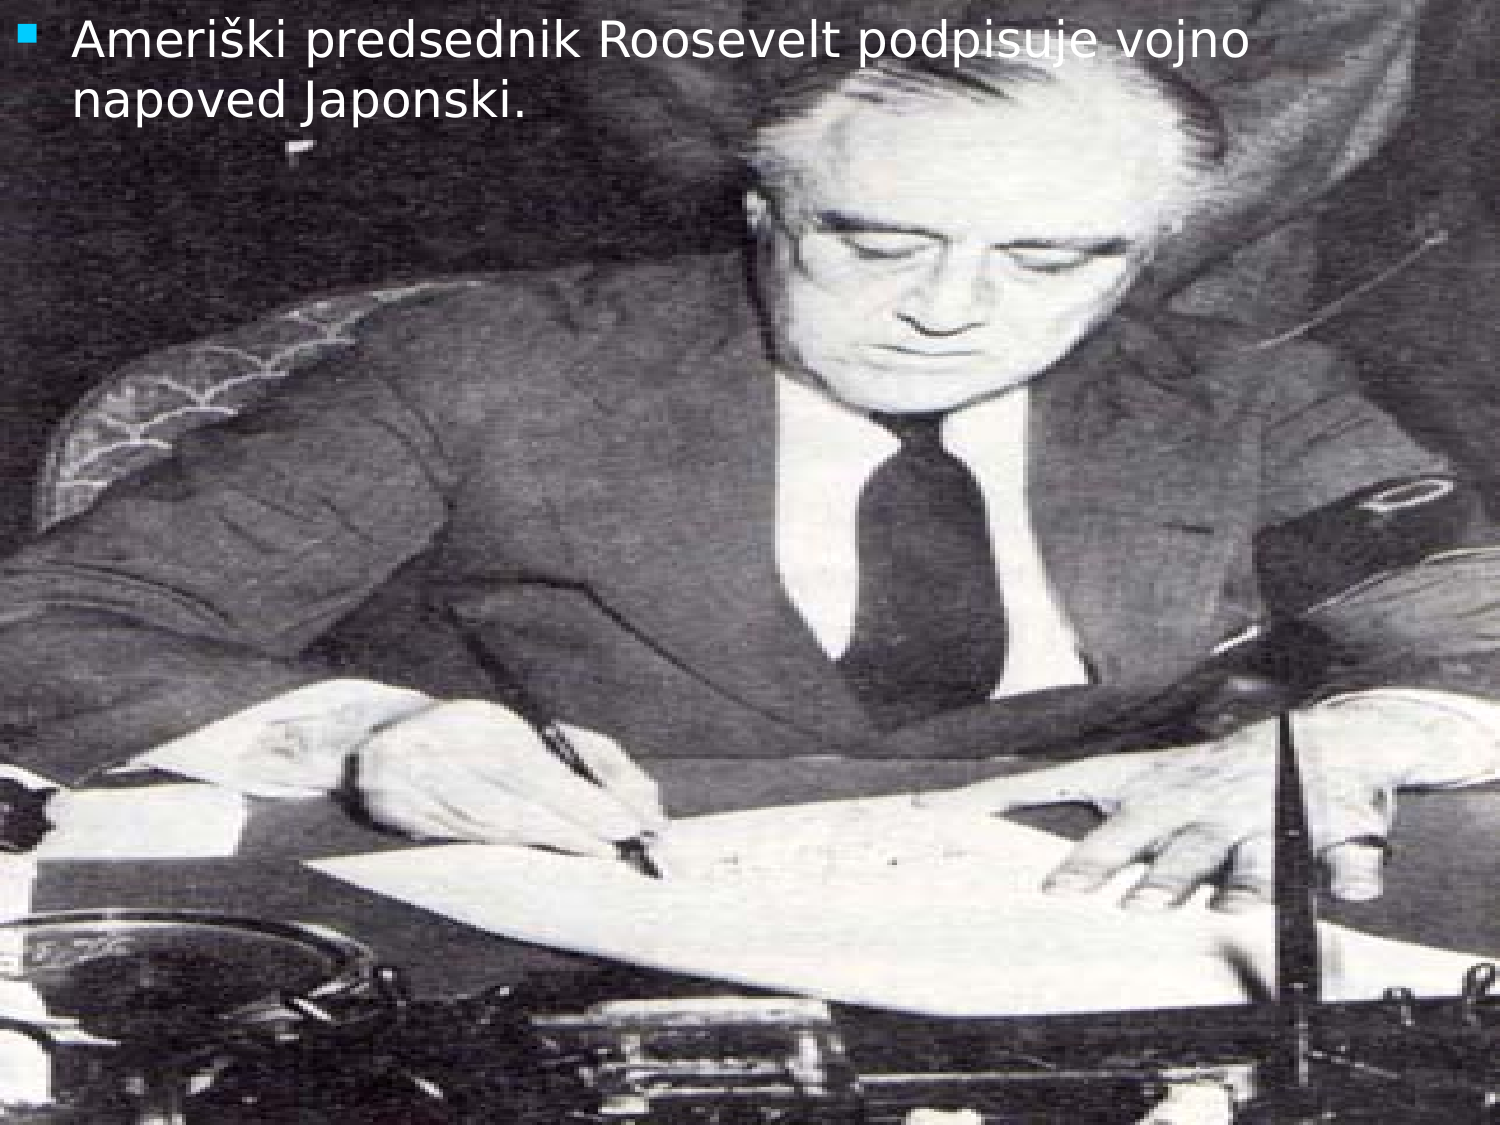

# Ameriški predsednik Roosevelt podpisuje vojno napoved Japonski.